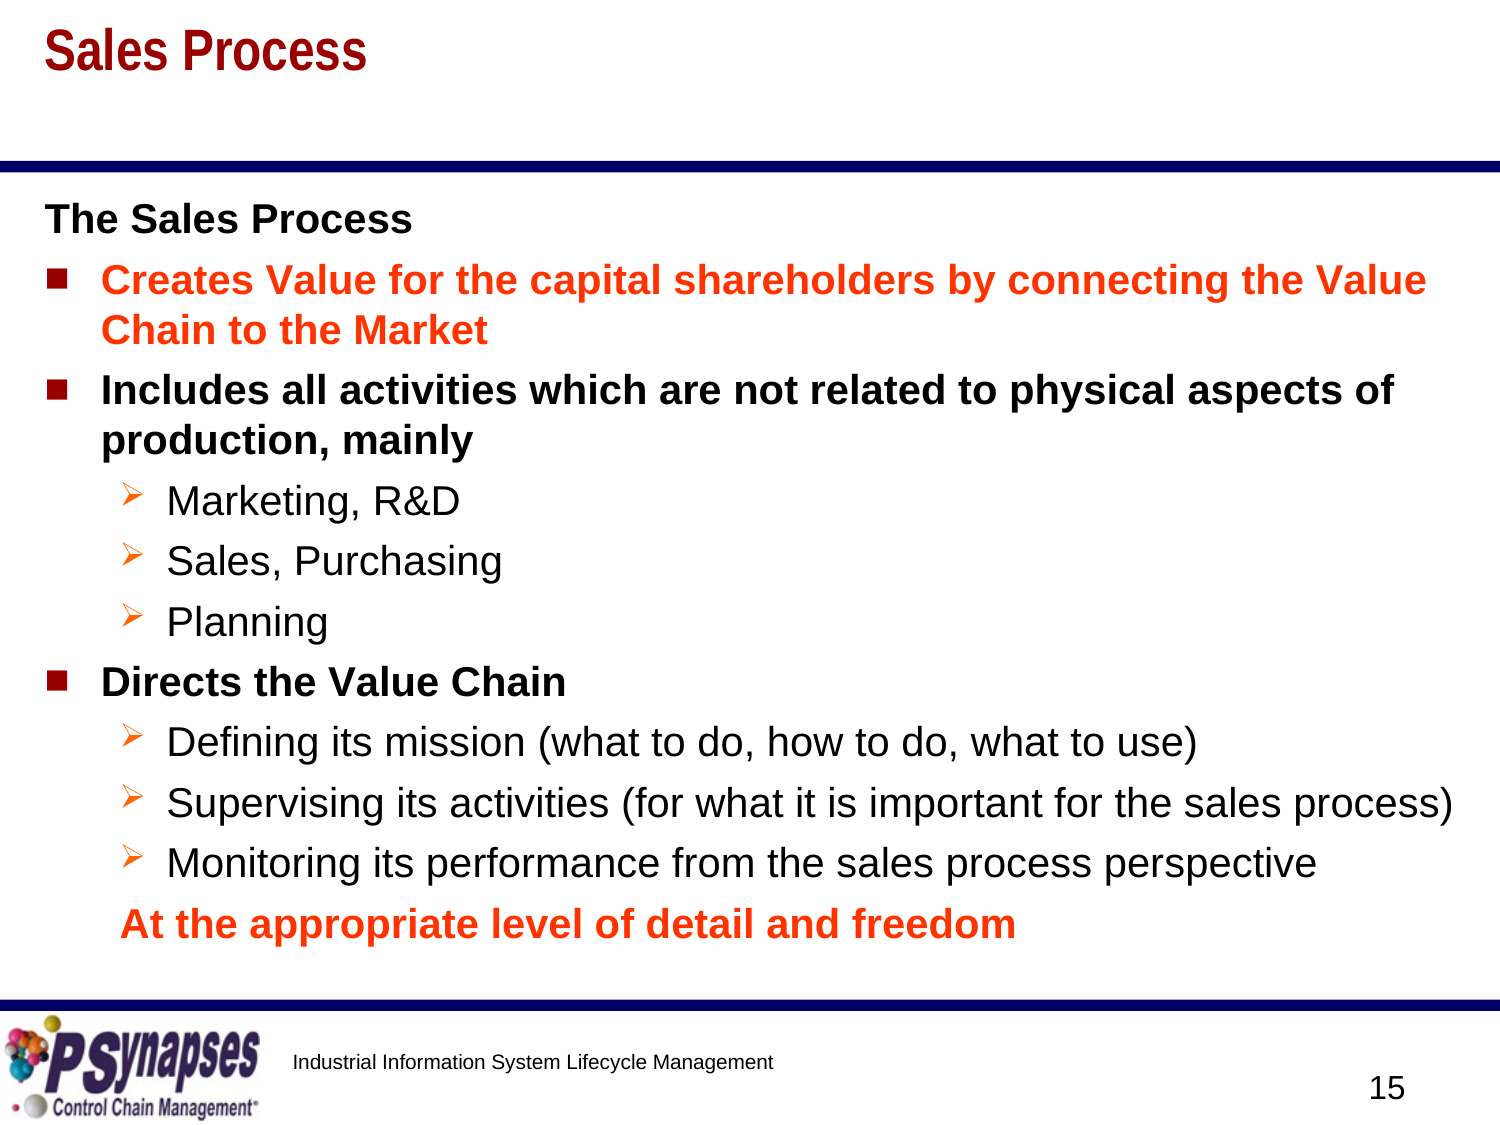

# Sales Process
The Sales Process
Creates Value for the capital shareholders by connecting the Value Chain to the Market
Includes all activities which are not related to physical aspects of production, mainly
Marketing, R&D
Sales, Purchasing
Planning
Directs the Value Chain
Defining its mission (what to do, how to do, what to use)
Supervising its activities (for what it is important for the sales process)
Monitoring its performance from the sales process perspective
At the appropriate level of detail and freedom